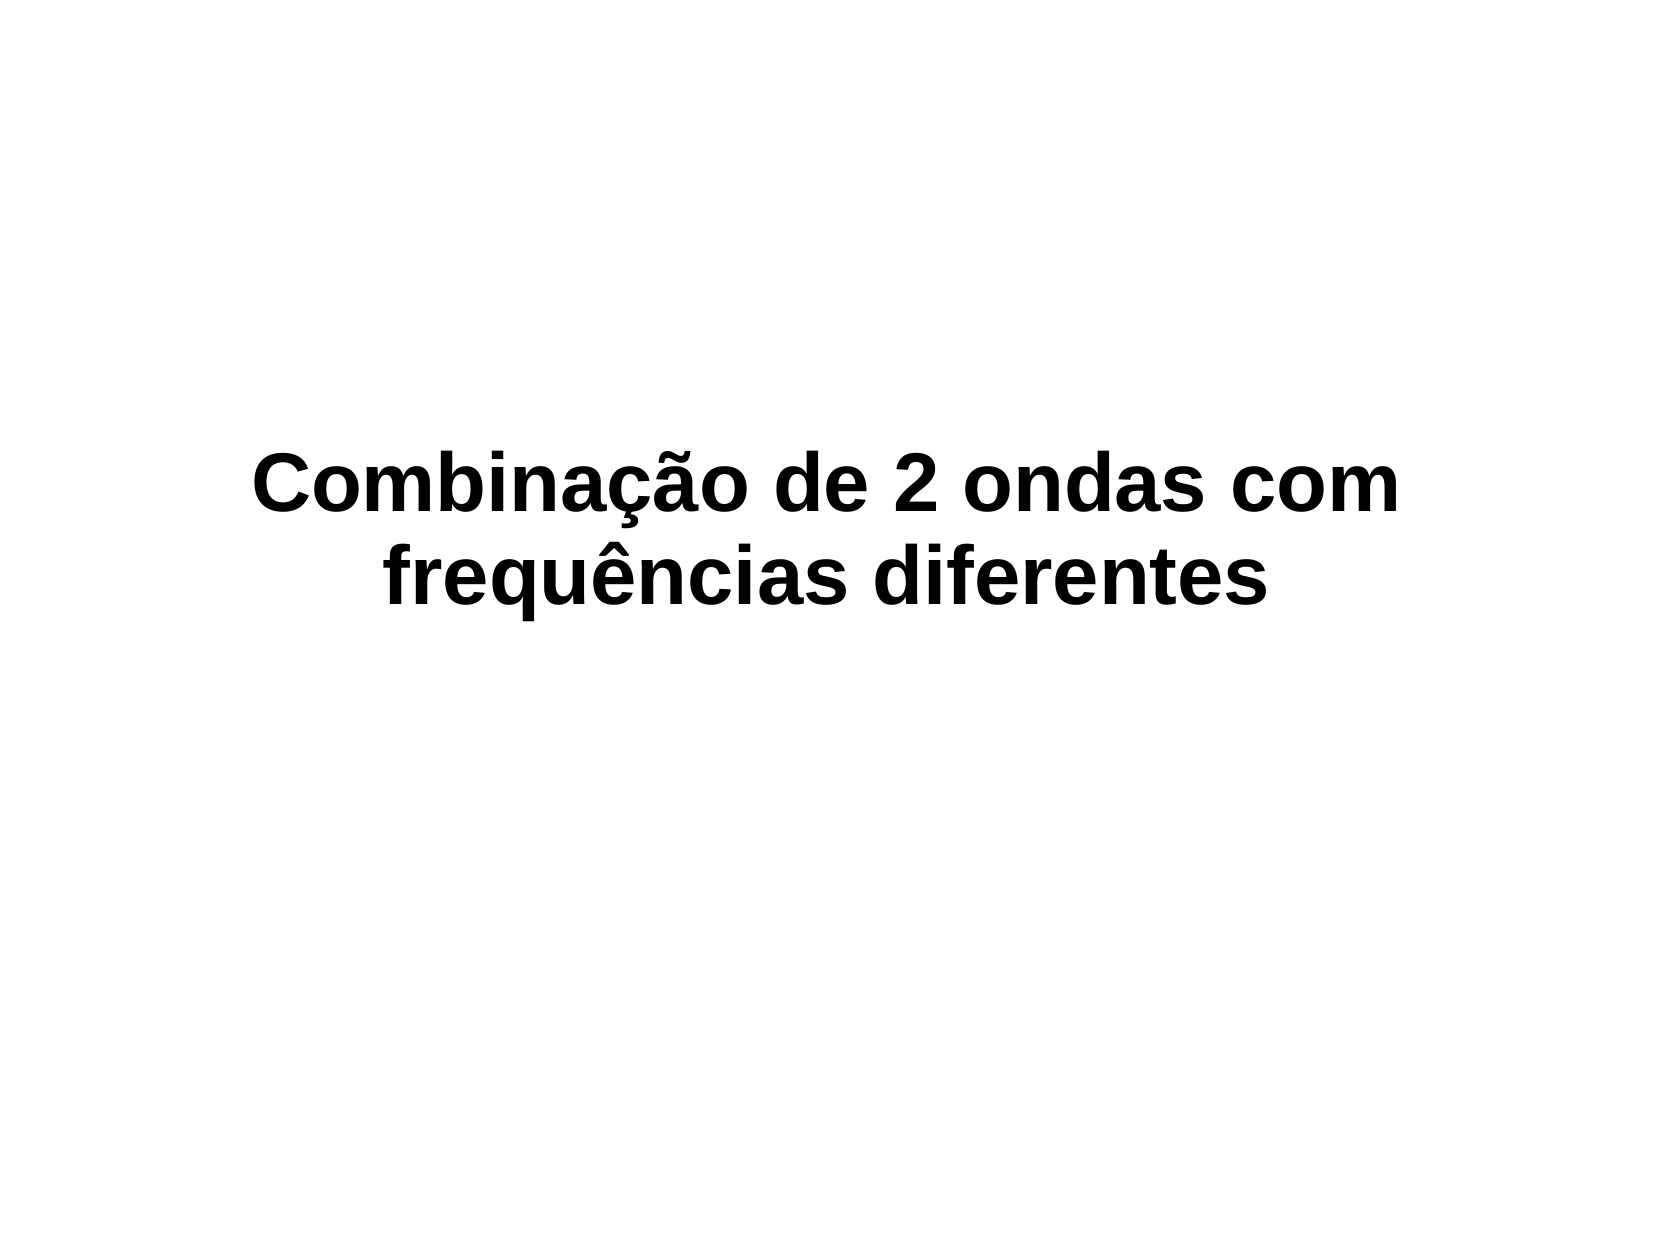

# Combinação de 2 ondas com frequências diferentes